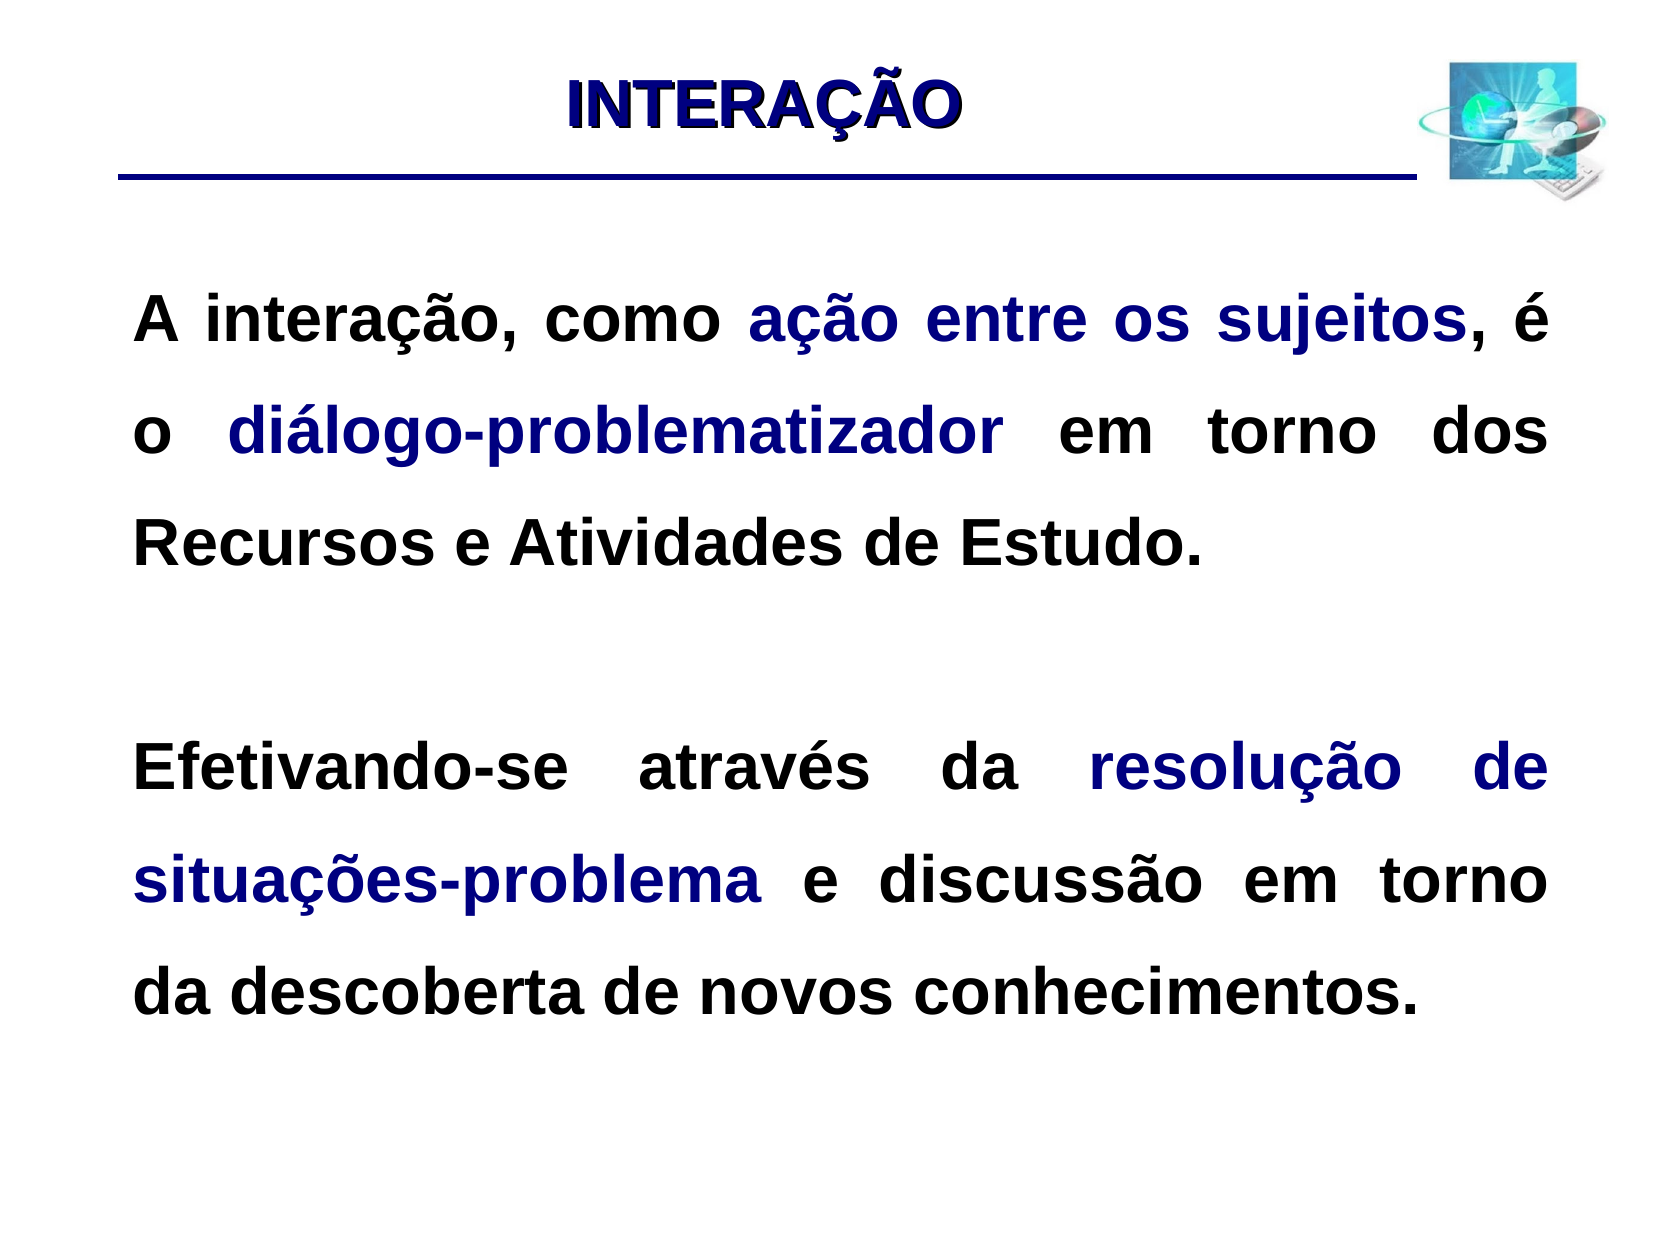

INTERAÇÃO
A interação, como ação entre os sujeitos, é o diálogo-problematizador em torno dos Recursos e Atividades de Estudo.
Efetivando-se através da resolução de situações-problema e discussão em torno da descoberta de novos conhecimentos.